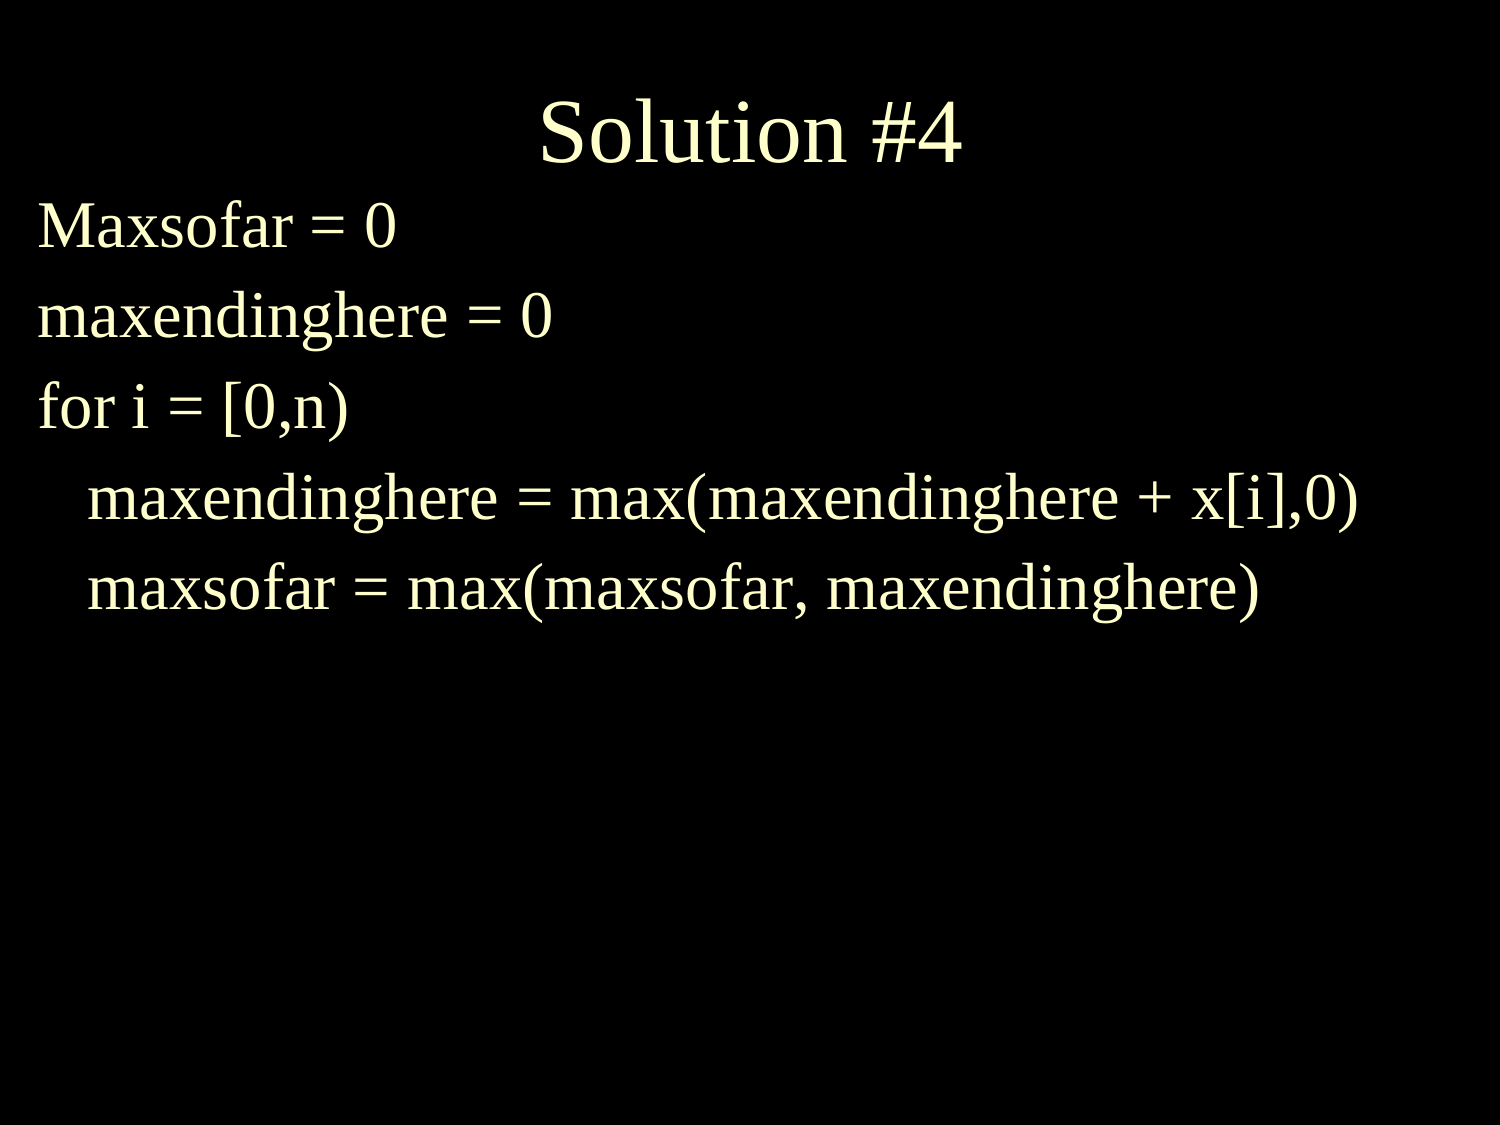

# Solution #4
Maxsofar = 0
maxendinghere = 0
for i = [0,n)
 maxendinghere = max(maxendinghere + x[i],0)
 maxsofar = max(maxsofar, maxendinghere)